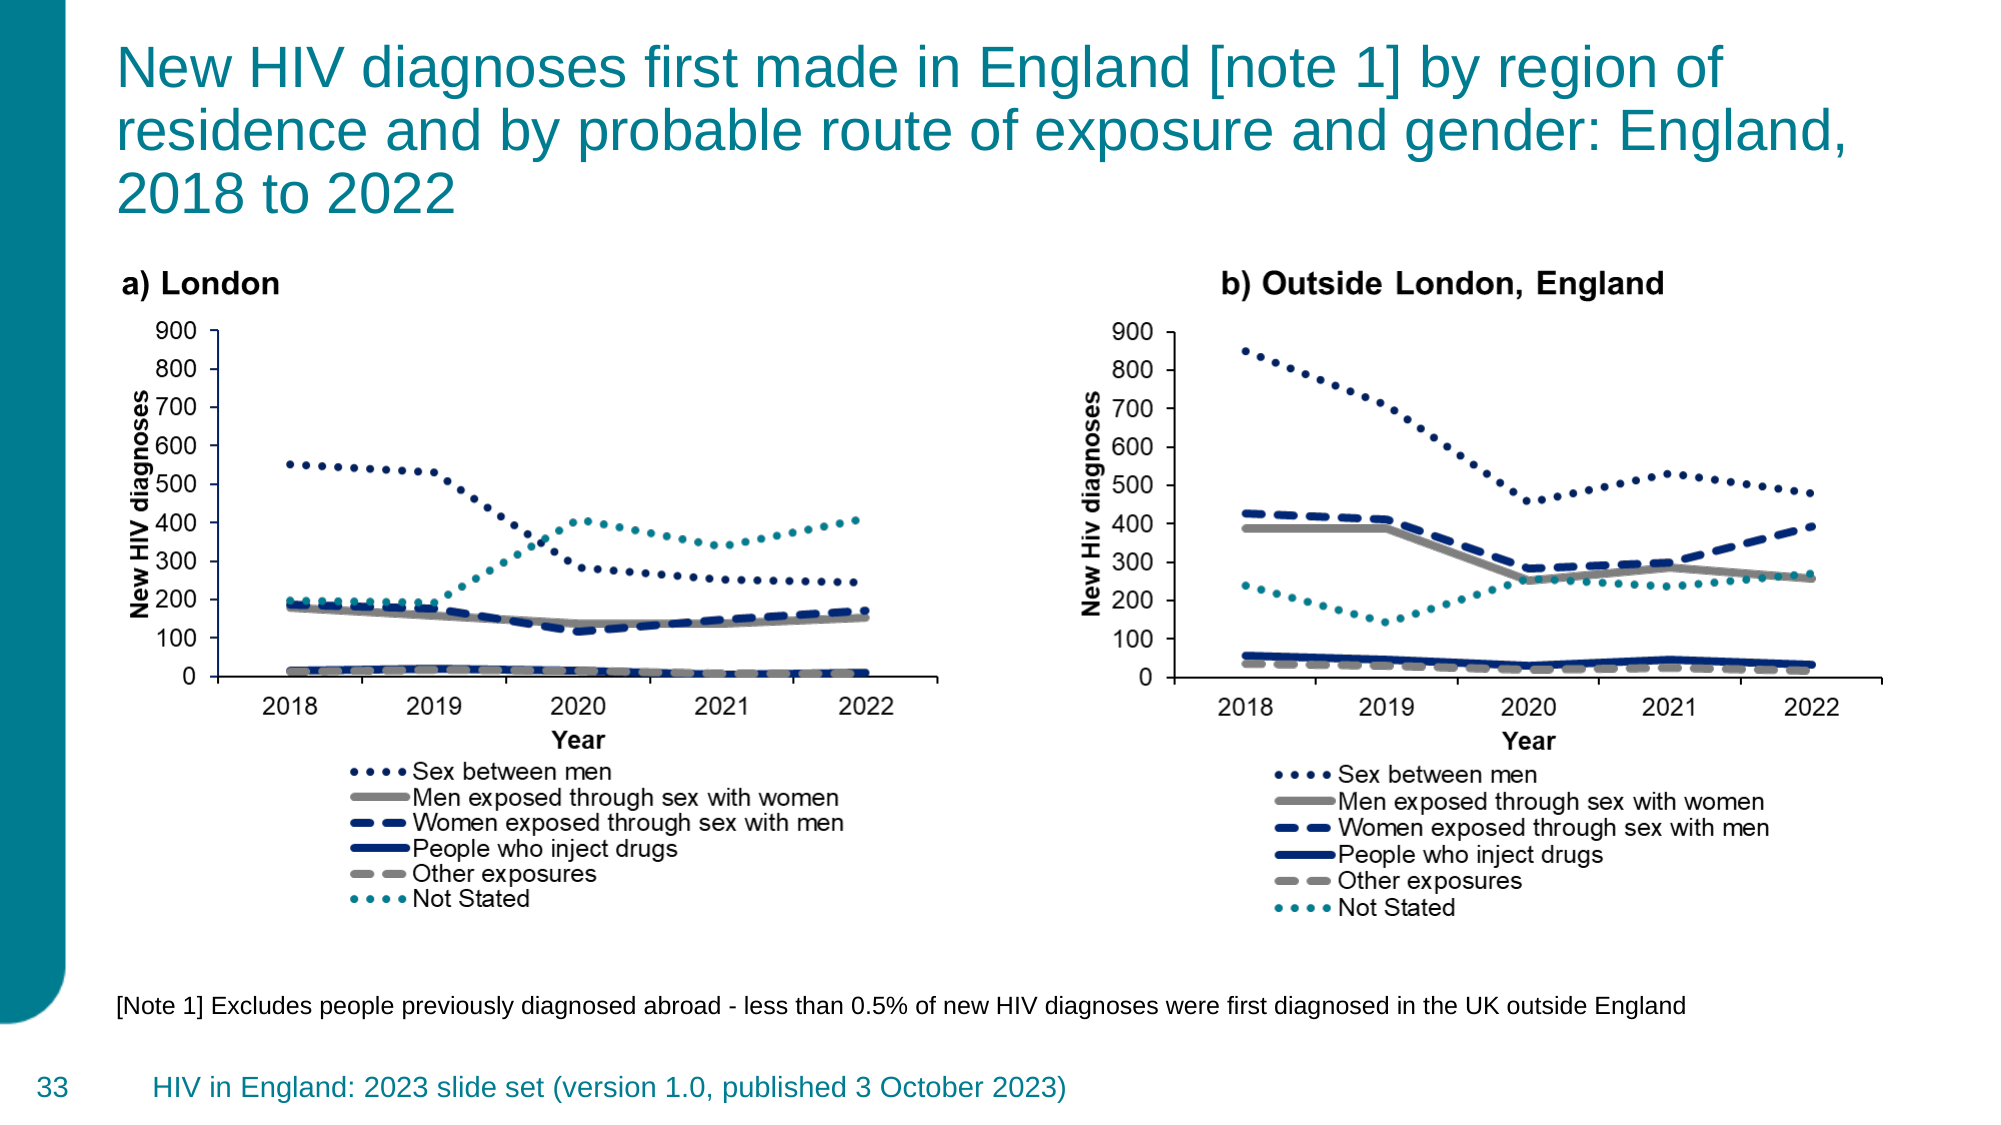

# New HIV diagnoses first made in England [note 1] by region of residence and by probable route of exposure and gender: England, 2018 to 2022
[Note 1] Excludes people previously diagnosed abroad - less than 0.5% of new HIV diagnoses were first diagnosed in the UK outside England
32
HIV in England: 2023 slide set (version 1.0, published 3 October 2023)